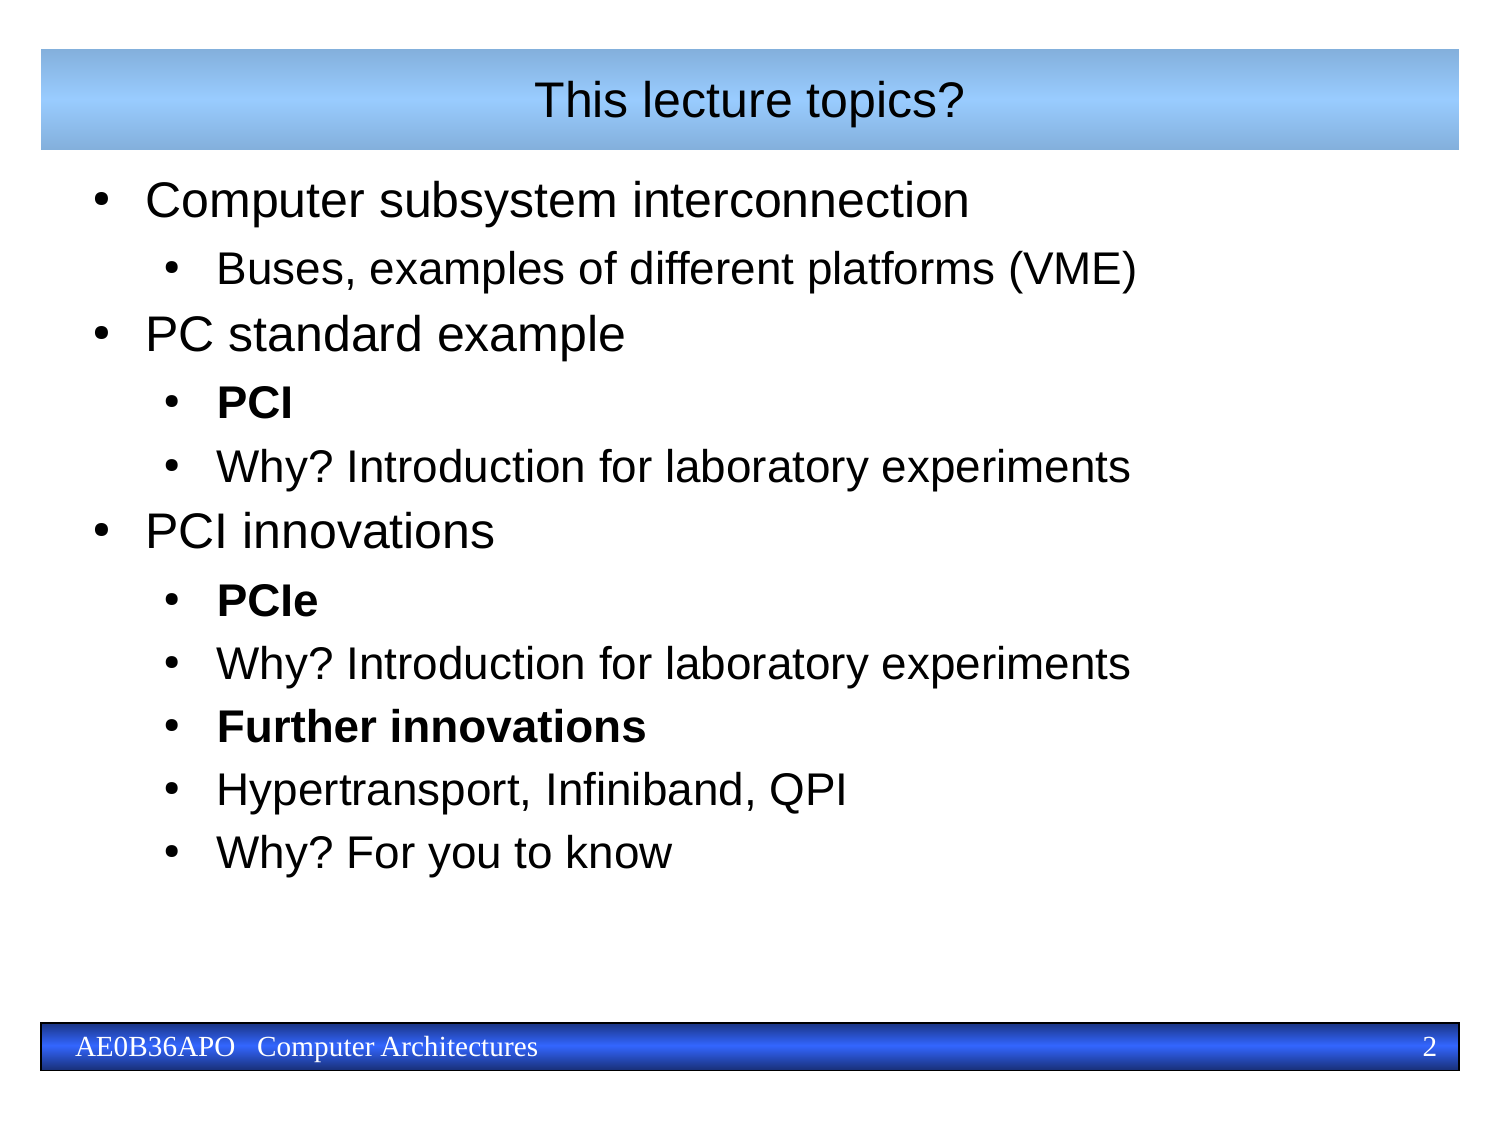

# This lecture topics?
Computer subsystem interconnection
Buses, examples of different platforms (VME)
PC standard example
PCI
Why? Introduction for laboratory experiments
PCI innovations
PCIe
Why? Introduction for laboratory experiments
Further innovations
Hypertransport, Infiniband, QPI
Why? For you to know
AE0B36APO Computer Architectures
2